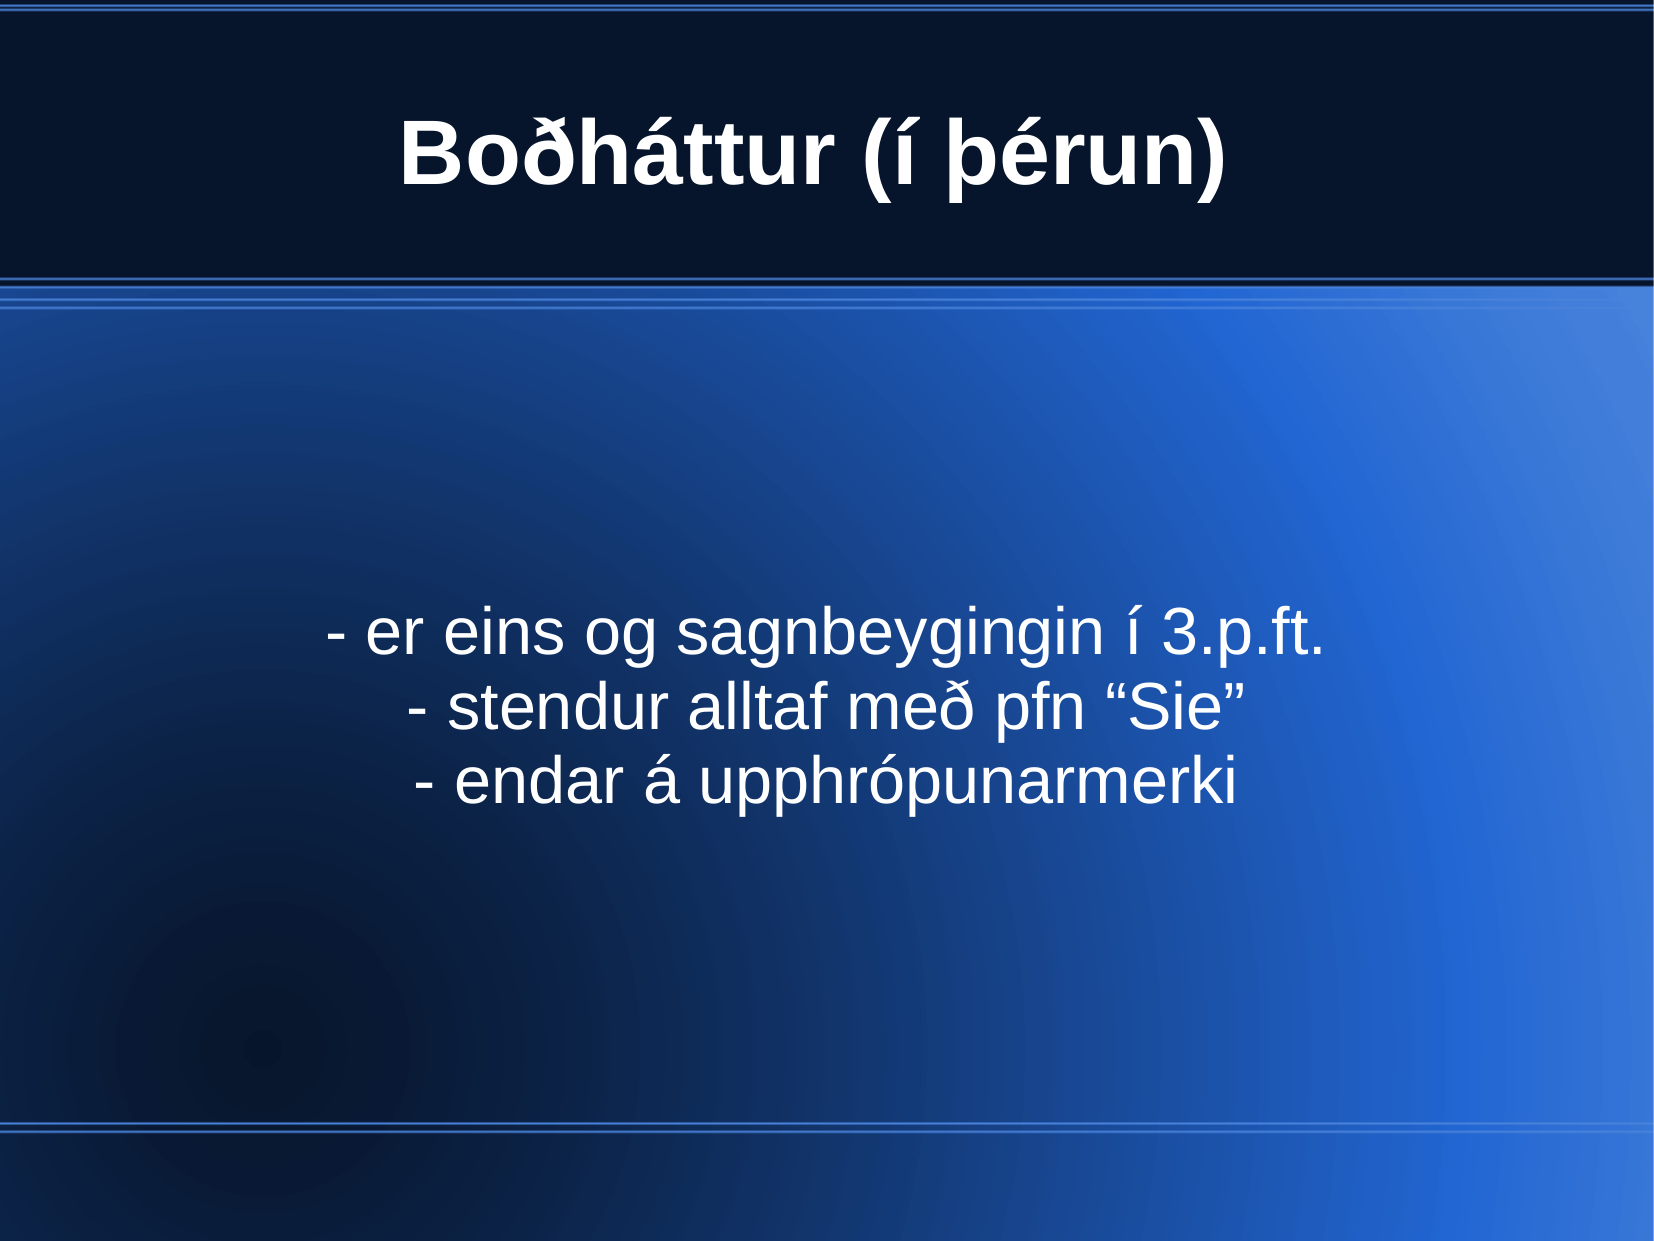

# Boðháttur (í þérun)
- er eins og sagnbeygingin í 3.p.ft.
- stendur alltaf með pfn “Sie”
- endar á upphrópunarmerki